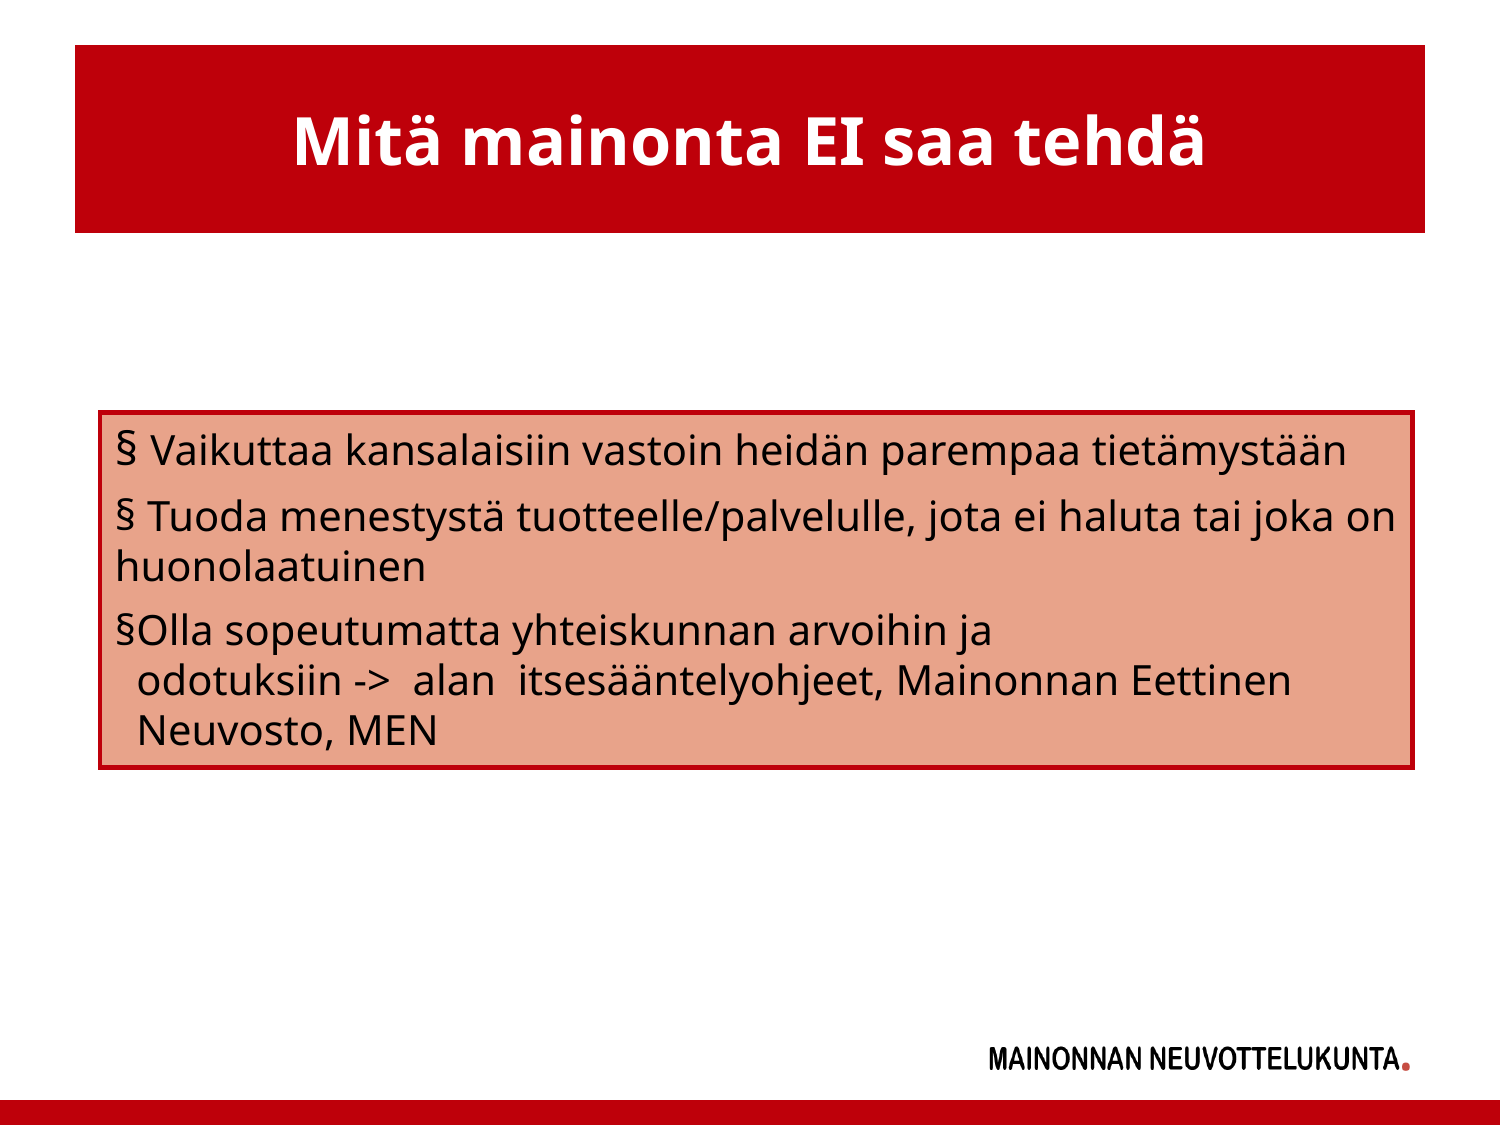

Mitä mainonta EI saa tehdä
 Vaikuttaa kansalaisiin vastoin heidän parempaa tietämystään
 Tuoda menestystä tuotteelle/palvelulle, jota ei haluta tai joka on huonolaatuinen
Olla sopeutumatta yhteiskunnan arvoihin ja
 odotuksiin -> alan itsesääntelyohjeet, Mainonnan Eettinen
 Neuvosto, MEN